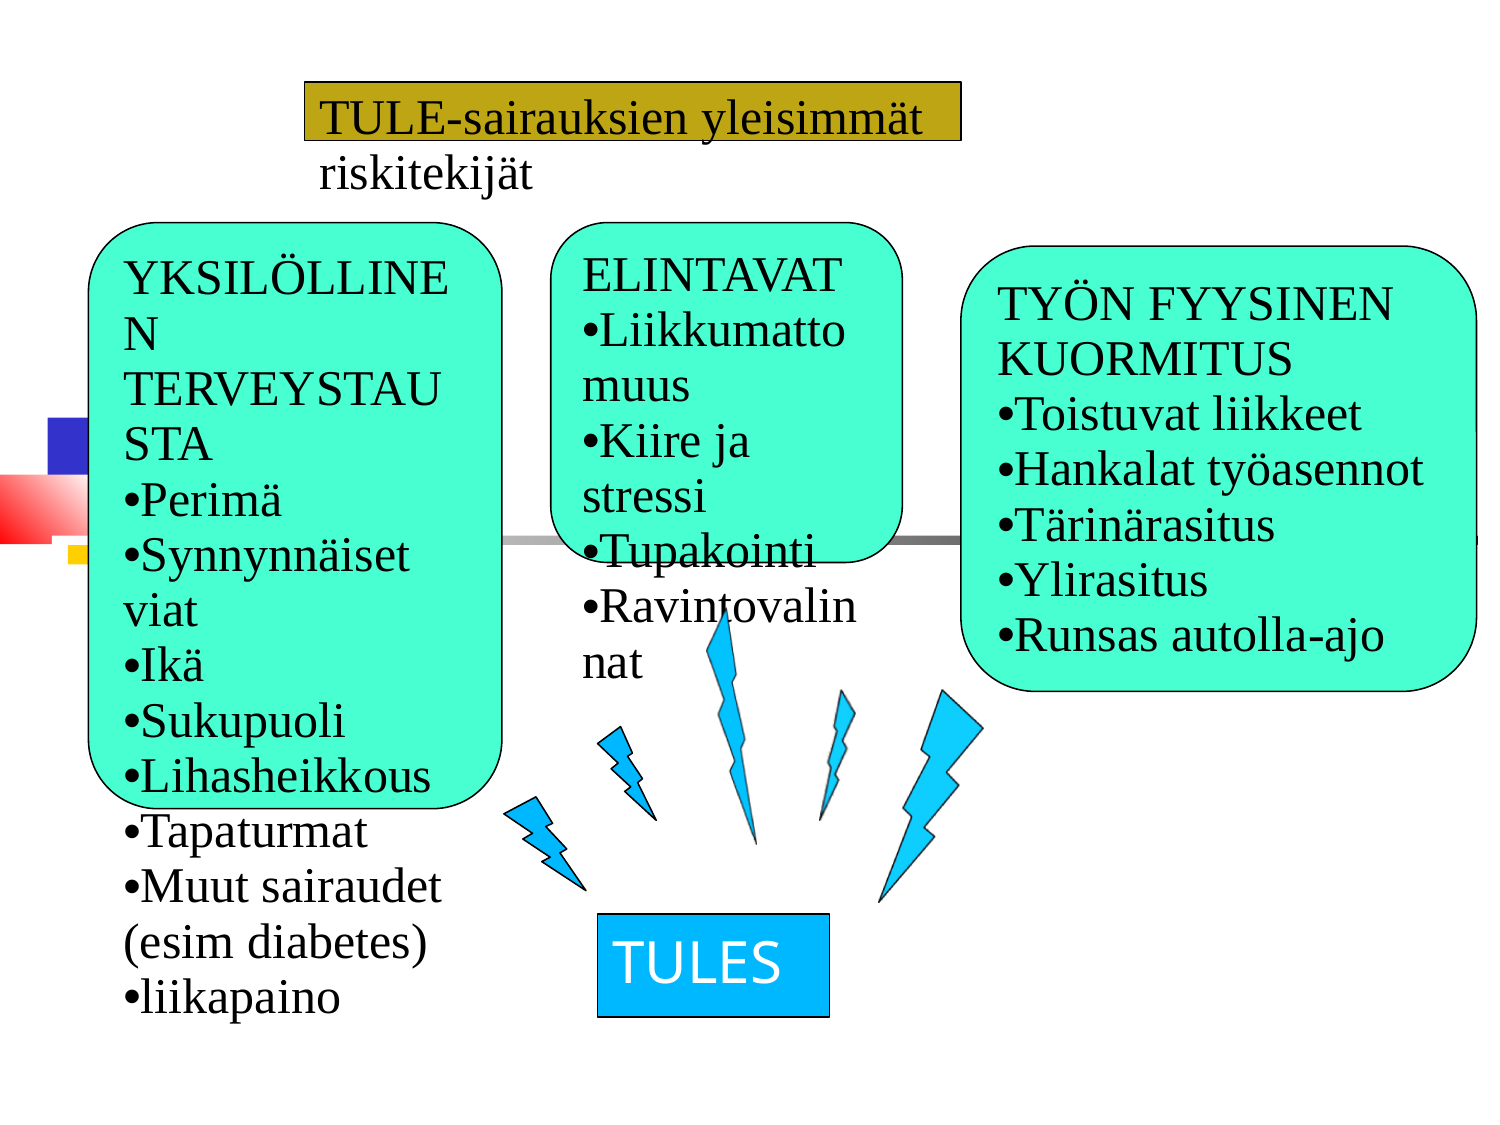

TULE-sairauksien yleisimmät riskitekijät
YKSILÖLLINEN TERVEYSTAUSTA
Perimä
Synnynnäiset viat
Ikä
Sukupuoli
Lihasheikkous
Tapaturmat
Muut sairaudet (esim diabetes)
liikapaino
ELINTAVAT
Liikkumattomuus
Kiire ja stressi
Tupakointi
Ravintovalinnat
TYÖN FYYSINEN KUORMITUS
Toistuvat liikkeet
Hankalat työasennot
Tärinärasitus
Ylirasitus
Runsas autolla-ajo
TUES
TULES